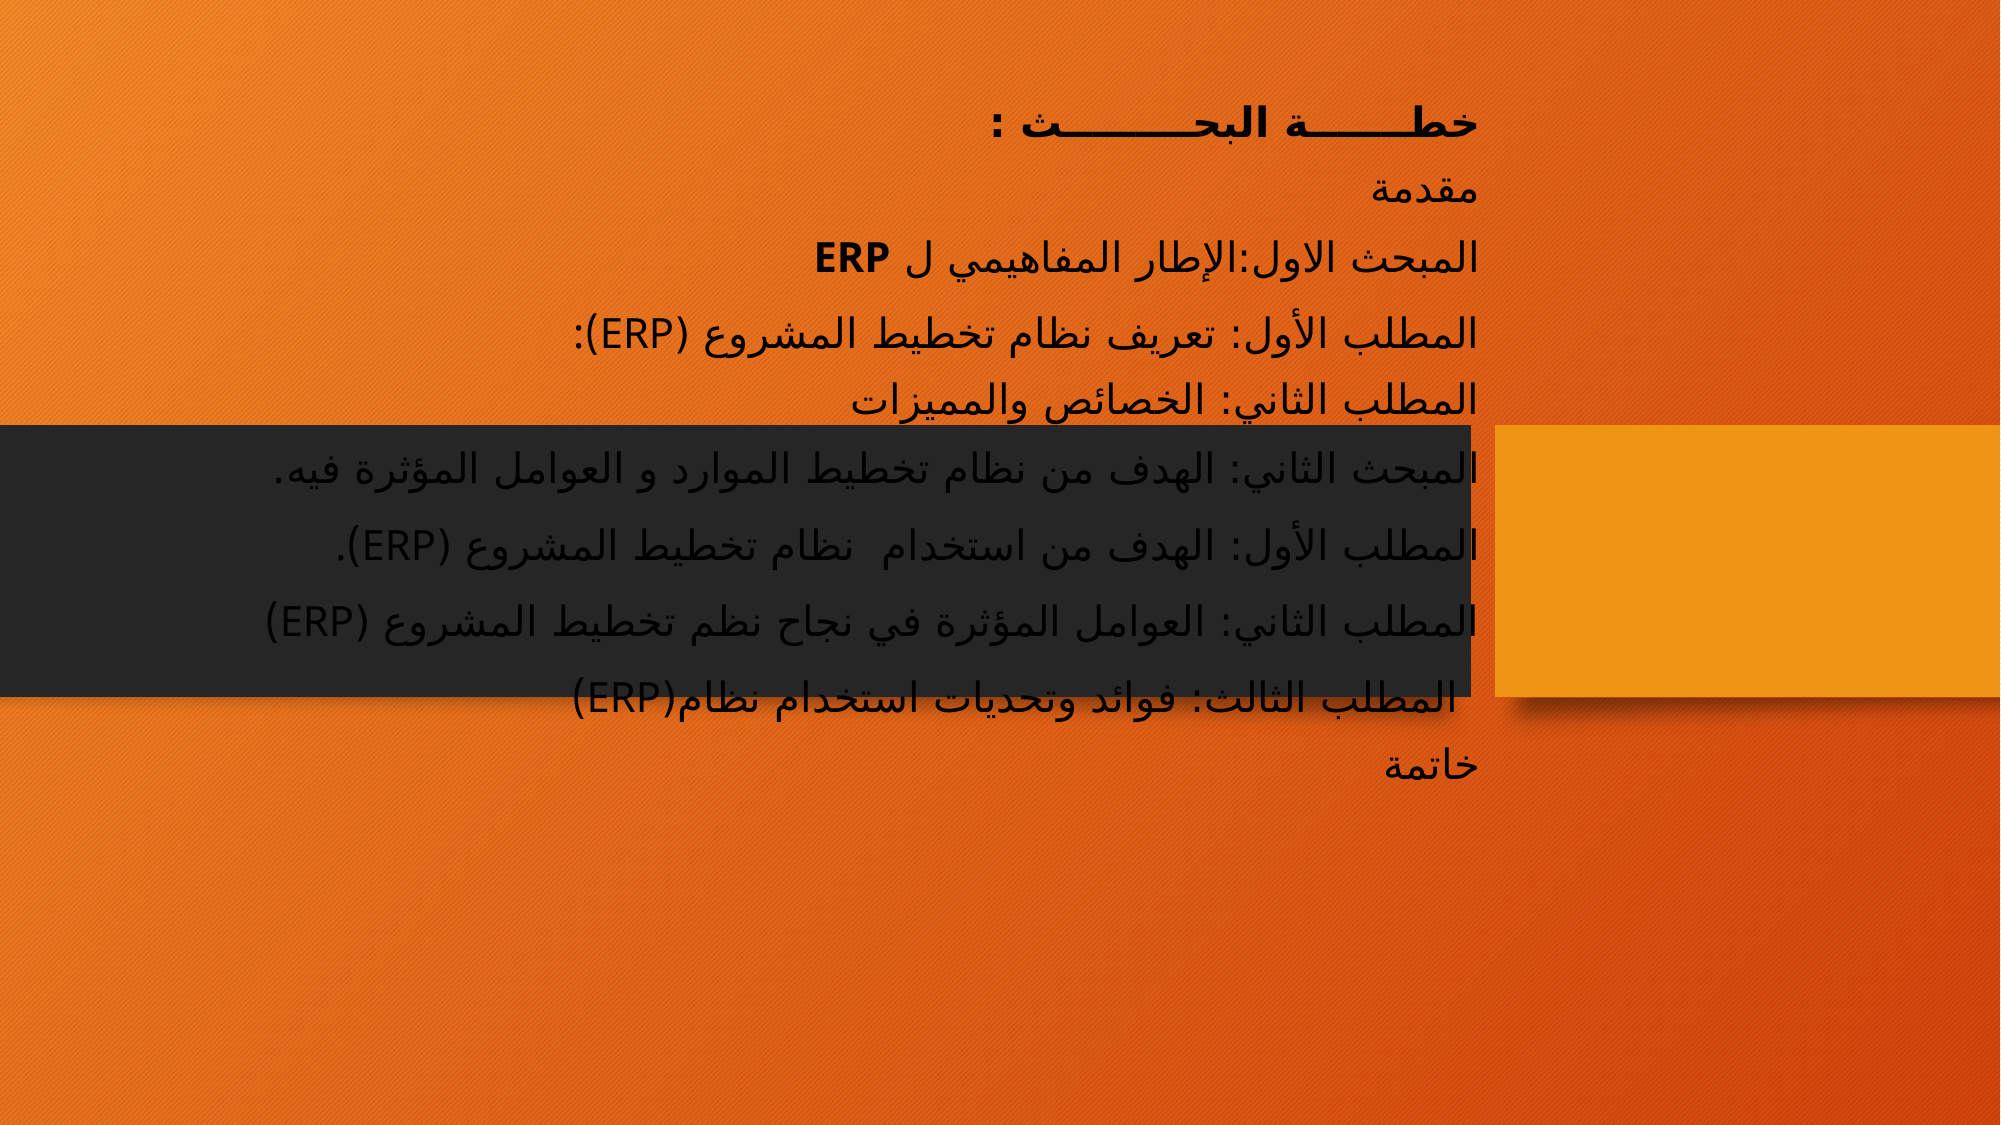

# خطـــــــة البحـــــــــث :
مقدمة
المبحث الاول:الإطار المفاهيمي ل ERP
المطلب الأول: تعريف نظام تخطيط المشروع (ERP):
المطلب الثاني: الخصائص والمميزات
المبحث الثاني: الهدف من نظام تخطيط الموارد و العوامل المؤثرة فيه.
المطلب الأول: الهدف من استخدام نظام تخطيط المشروع (ERP).
المطلب الثاني: العوامل المؤثرة في نجاح نظم تخطيط المشروع (ERP)
 المطلب الثالث: فوائد وتحديات استخدام نظام(ERP)
خاتمة